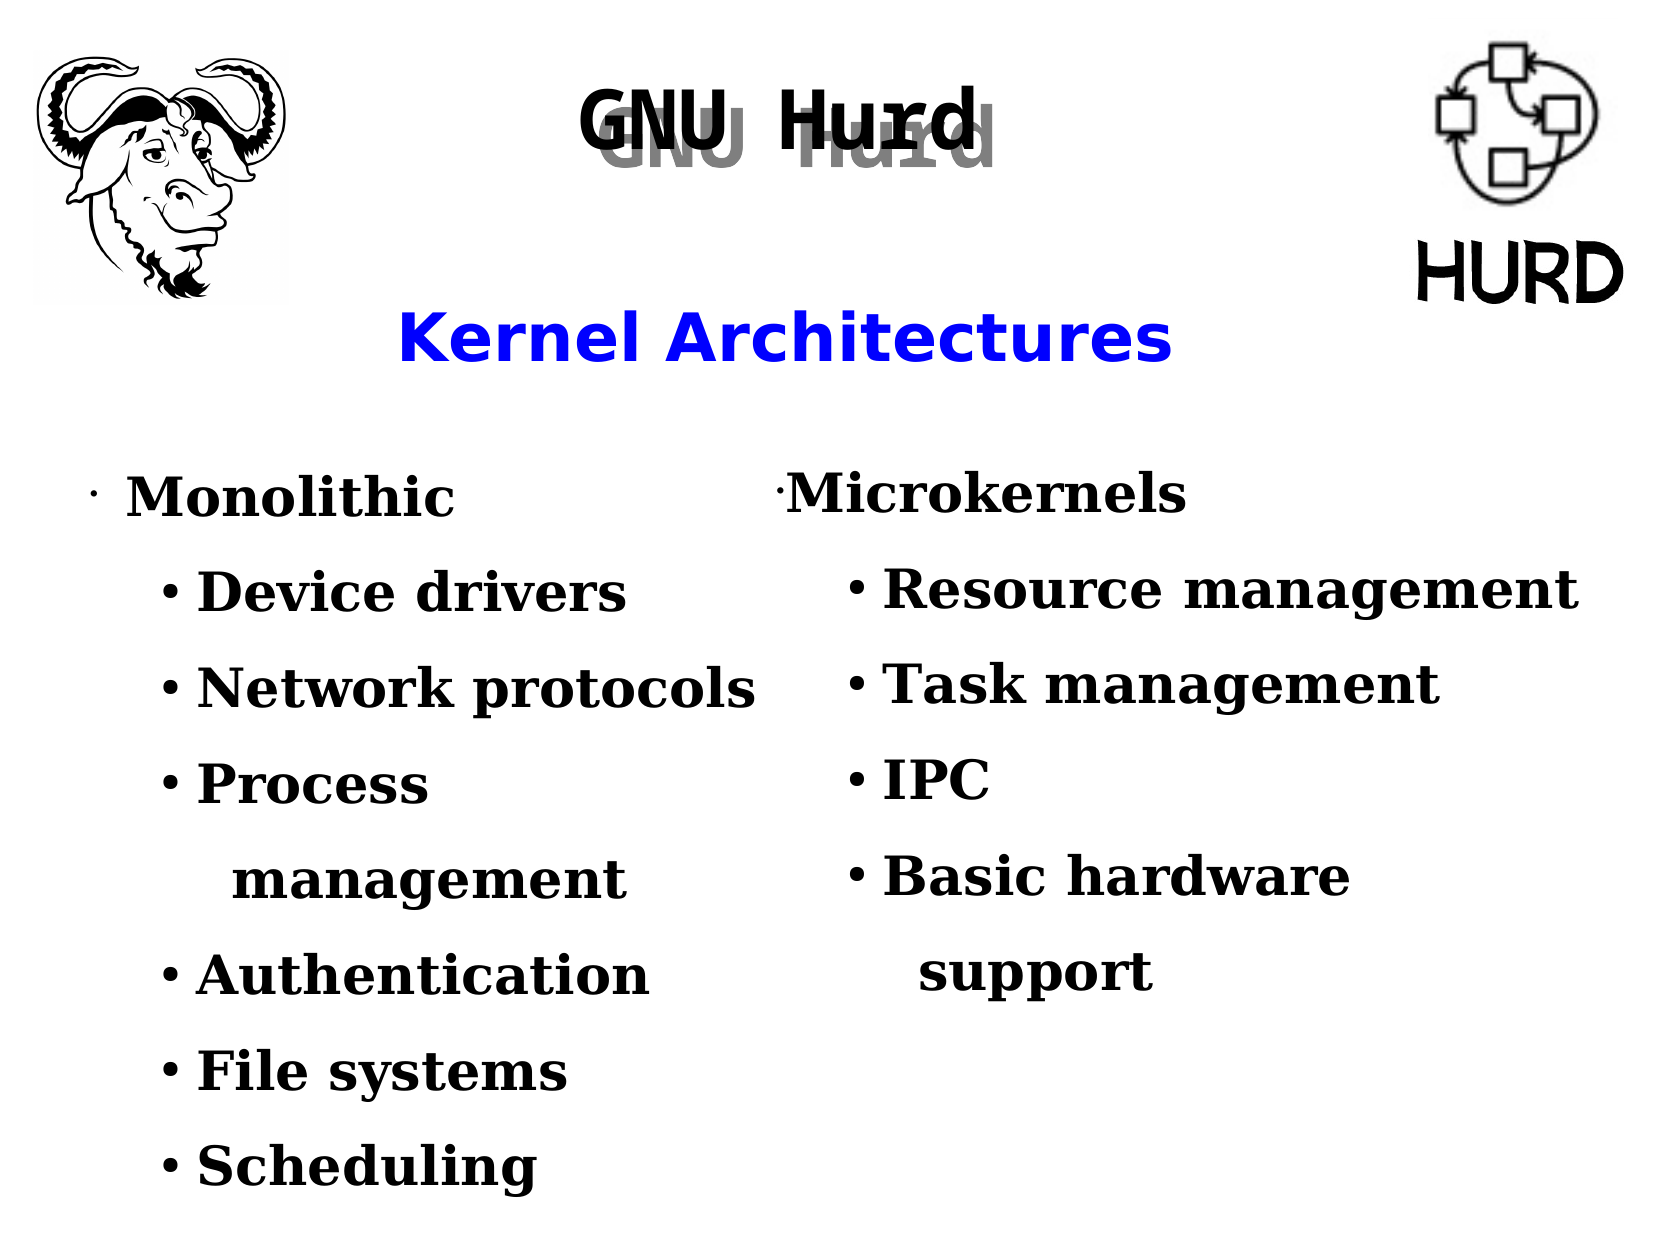

GNU Hurd
Kernel Architectures
Microkernels
Resource management
Task management
IPC
Basic hardware support
Monolithic
Device drivers
Network protocols
Process management
Authentication
File systems
Scheduling